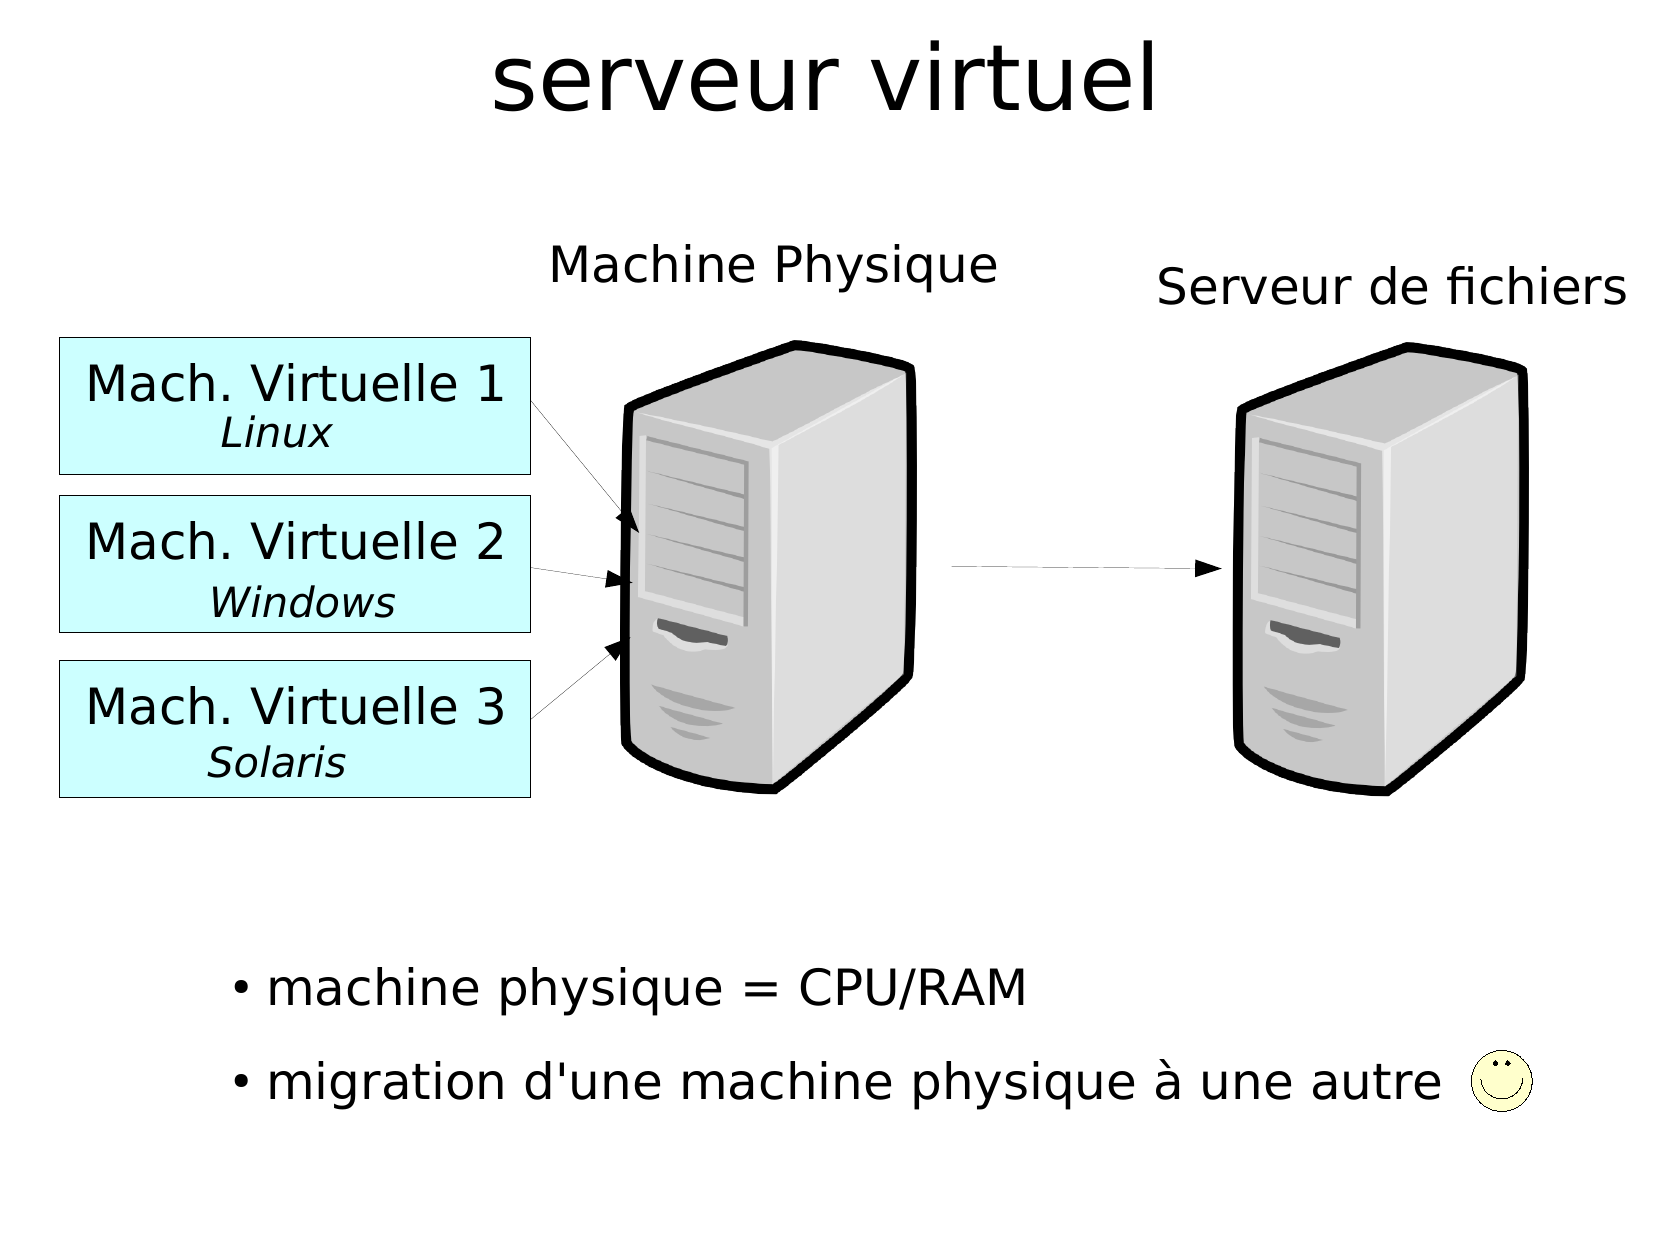

# serveur virtuel
Machine Physique
Serveur de fichiers
Mach. Virtuelle 1
Linux
Mach. Virtuelle 2
Windows
Mach. Virtuelle 3
Solaris
 machine physique = CPU/RAM
 migration d'une machine physique à une autre